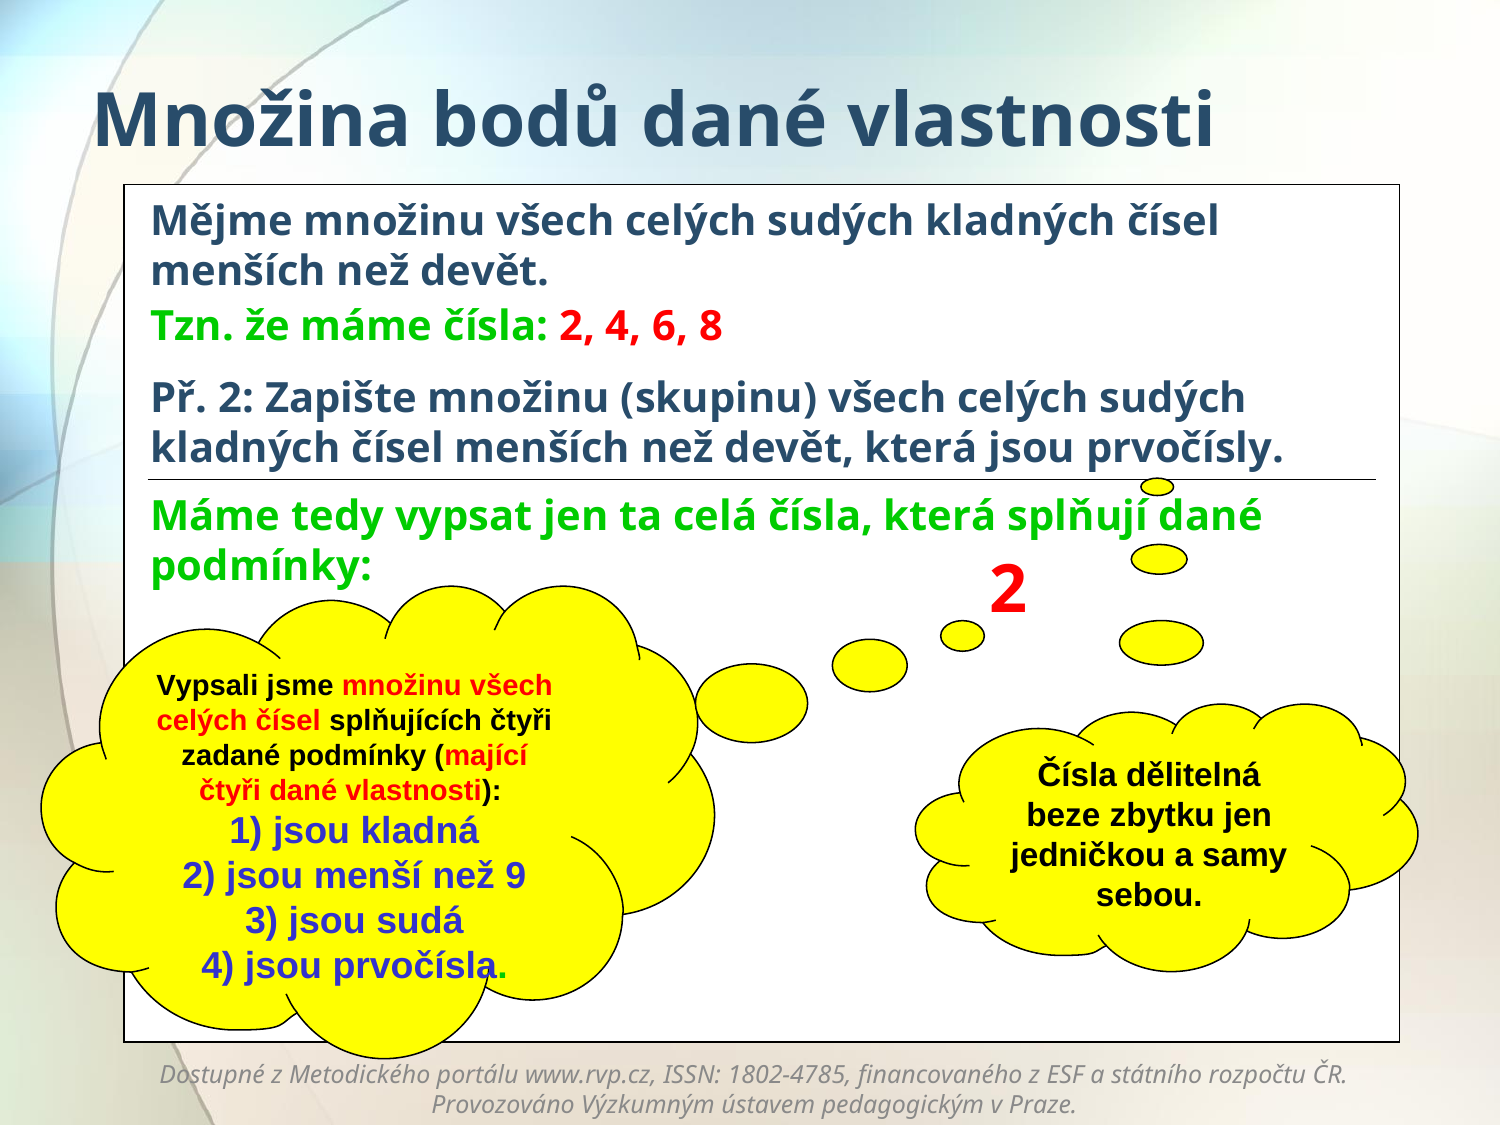

# Množina bodů dané vlastnosti
Mějme množinu všech celých sudých kladných čísel menších než devět.
Tzn. že máme čísla: 2, 4, 6, 8
Př. 2: Zapište množinu (skupinu) všech celých sudých kladných čísel menších než devět, která jsou prvočísly.
Máme tedy vypsat jen ta celá čísla, která splňují dané podmínky:
2
Vypsali jsme množinu všech celých čísel splňujících čtyři zadané podmínky (mající čtyři dané vlastnosti):
1) jsou kladná
2) jsou menší než 9
3) jsou sudá
4) jsou prvočísla.
Čísla dělitelná beze zbytku jen jedničkou a samy sebou.